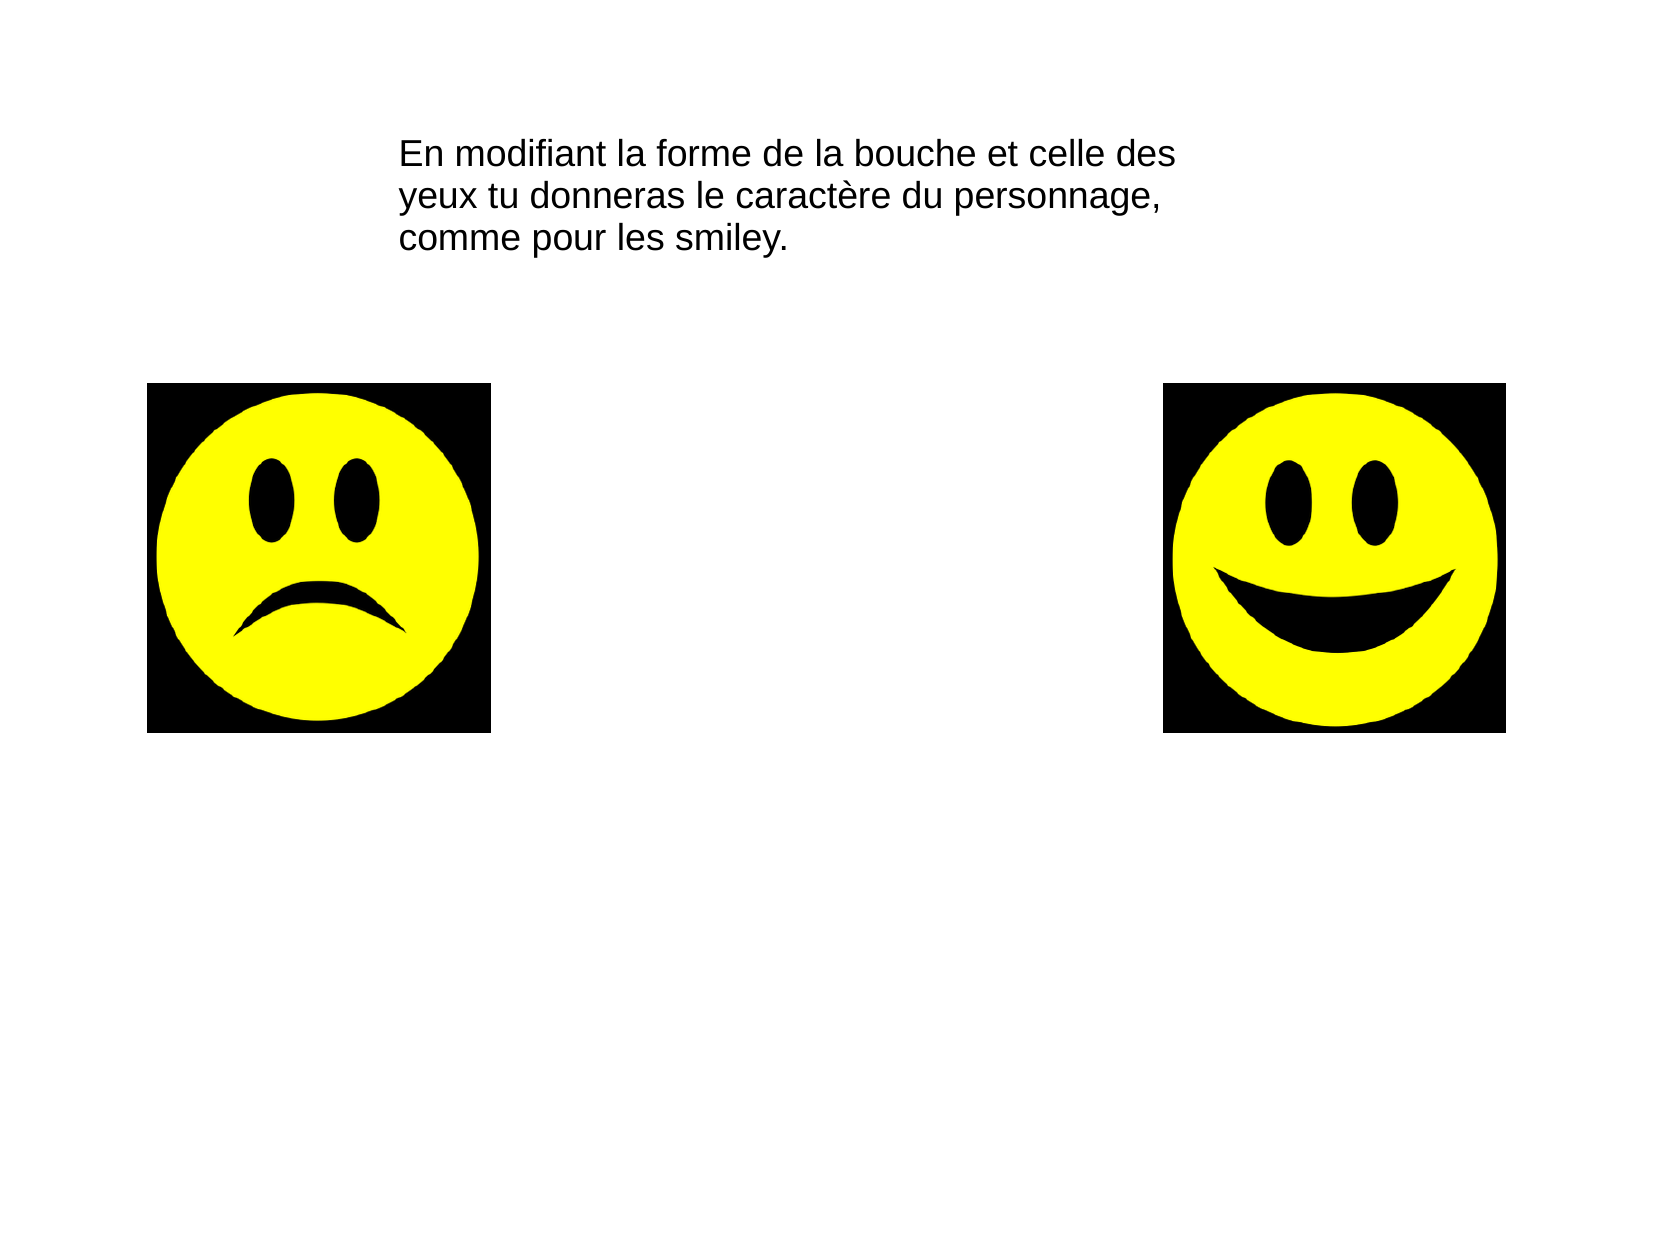

En modifiant la forme de la bouche et celle des yeux tu donneras le caractère du personnage, comme pour les smiley.